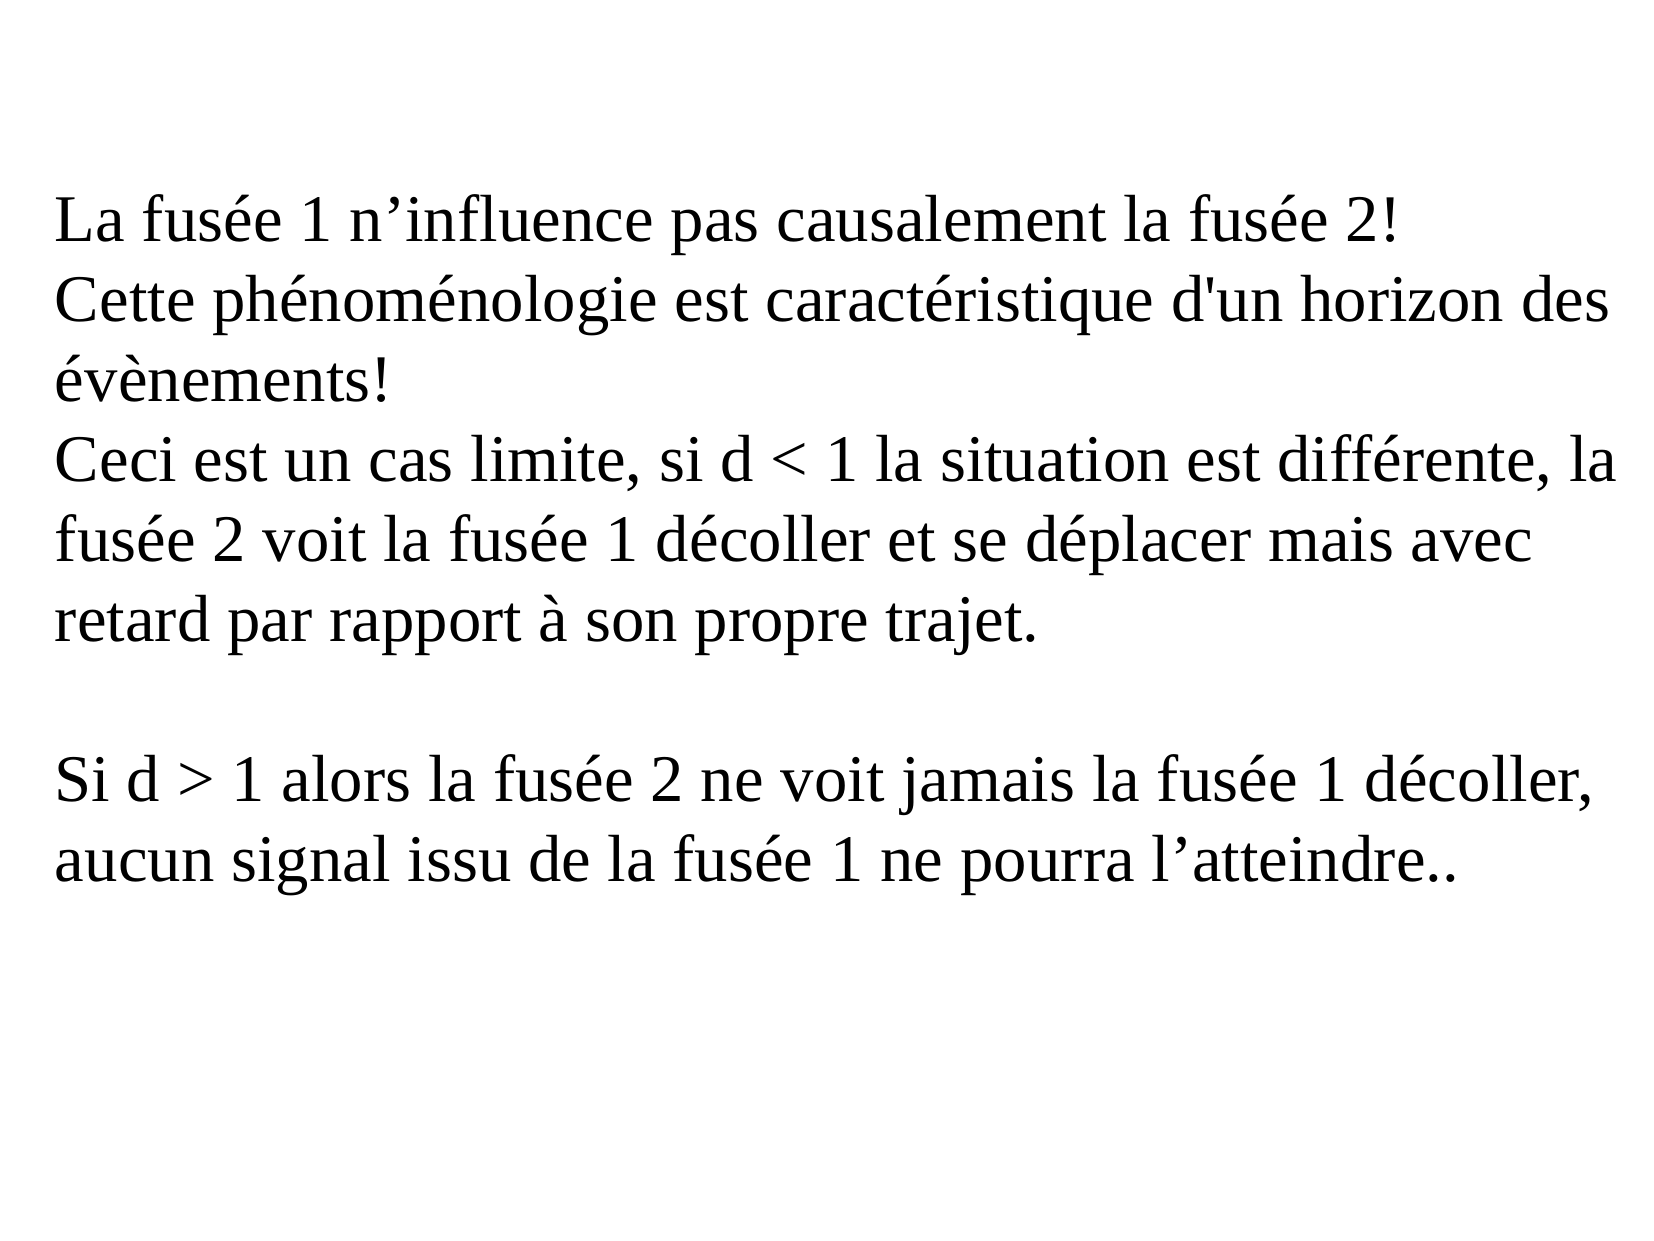

La fusée 1 n’influence pas causalement la fusée 2!
Cette phénoménologie est caractéristique d'un horizon des évènements!
Ceci est un cas limite, si d < 1 la situation est différente, la fusée 2 voit la fusée 1 décoller et se déplacer mais avec retard par rapport à son propre trajet.
Si d > 1 alors la fusée 2 ne voit jamais la fusée 1 décoller, aucun signal issu de la fusée 1 ne pourra l’atteindre..